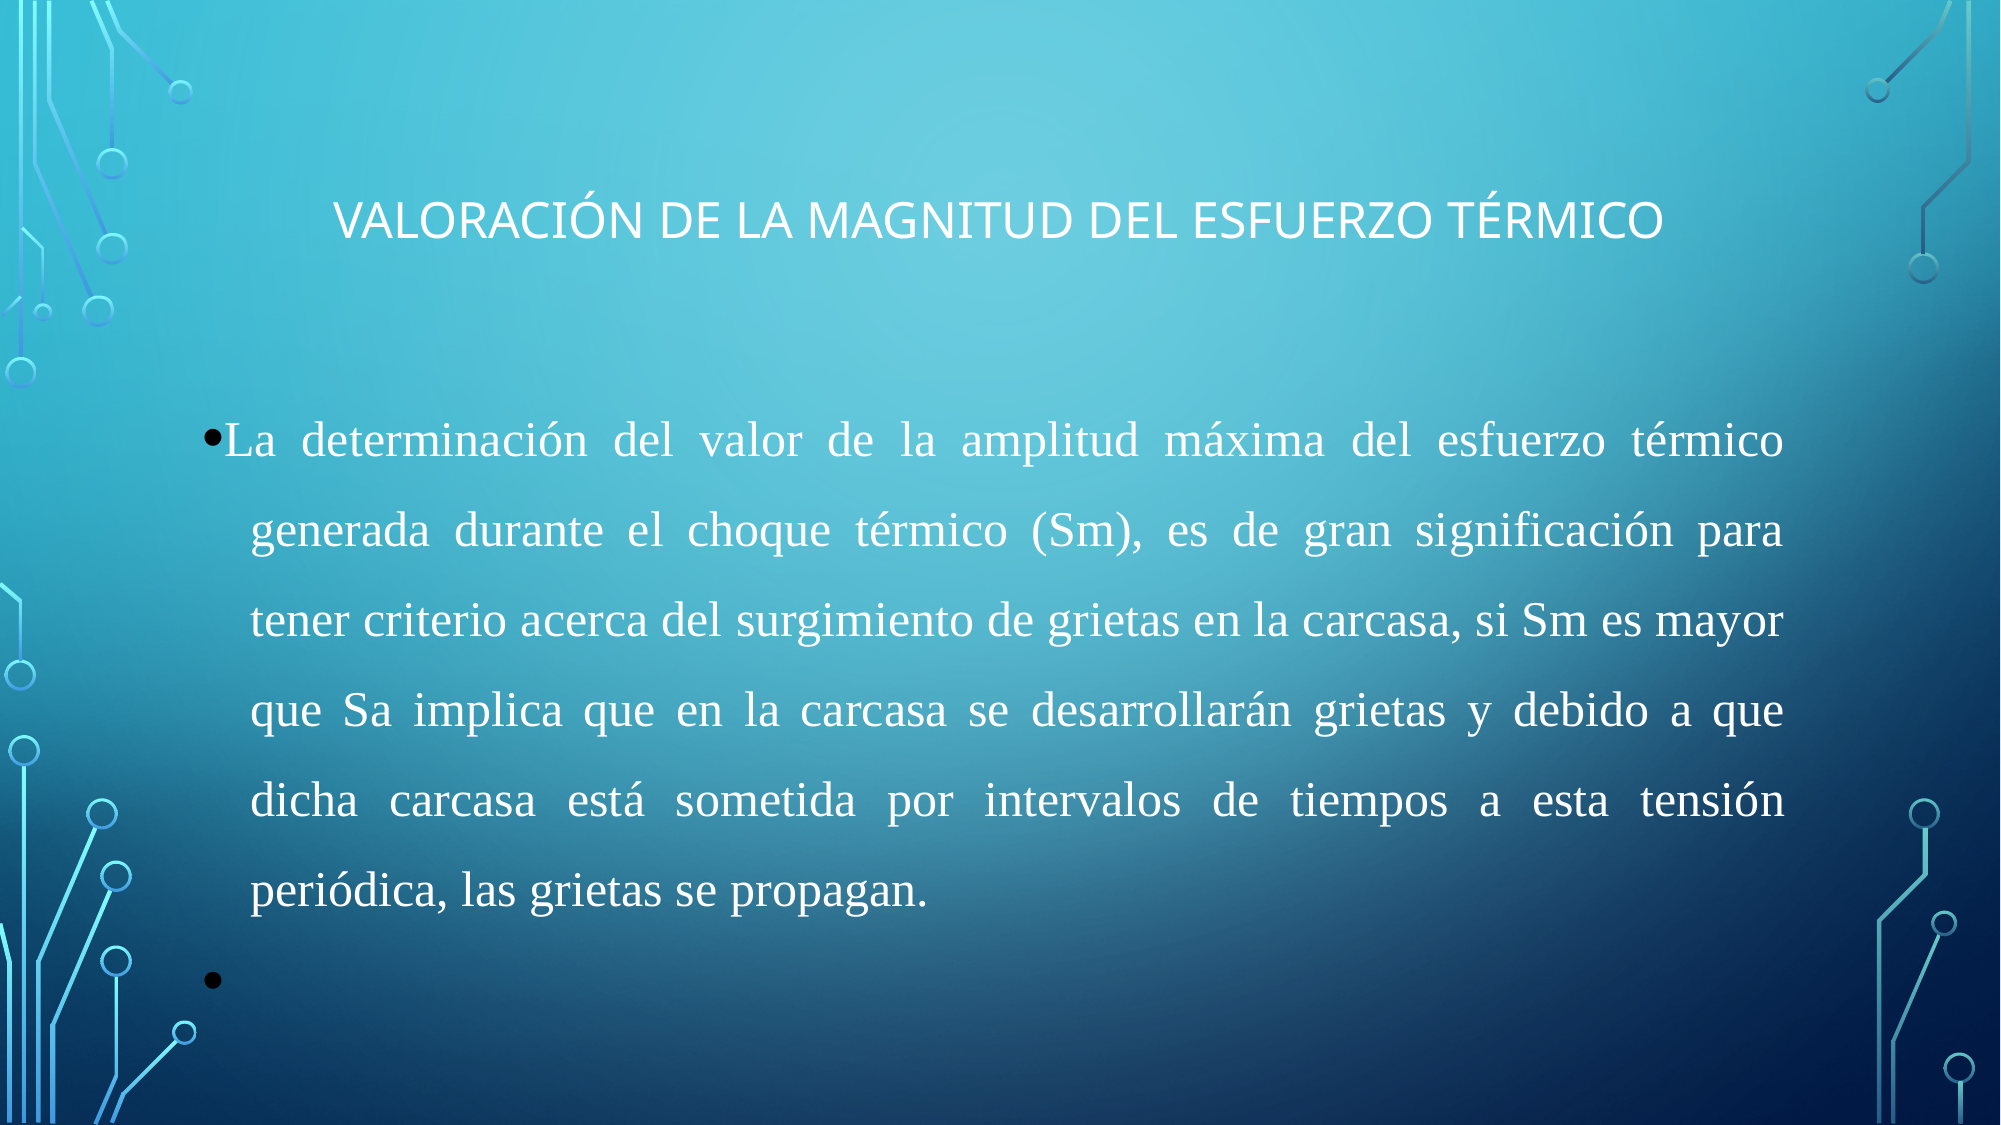

# Valoración de la magnitud del esfuerzo térmico
La determinación del valor de la amplitud máxima del esfuerzo térmico generada durante el choque térmico (Sm), es de gran significación para tener criterio acerca del surgimiento de grietas en la carcasa, si Sm es mayor que Sa implica que en la carcasa se desarrollarán grietas y debido a que dicha carcasa está sometida por intervalos de tiempos a esta tensión periódica, las grietas se propagan.